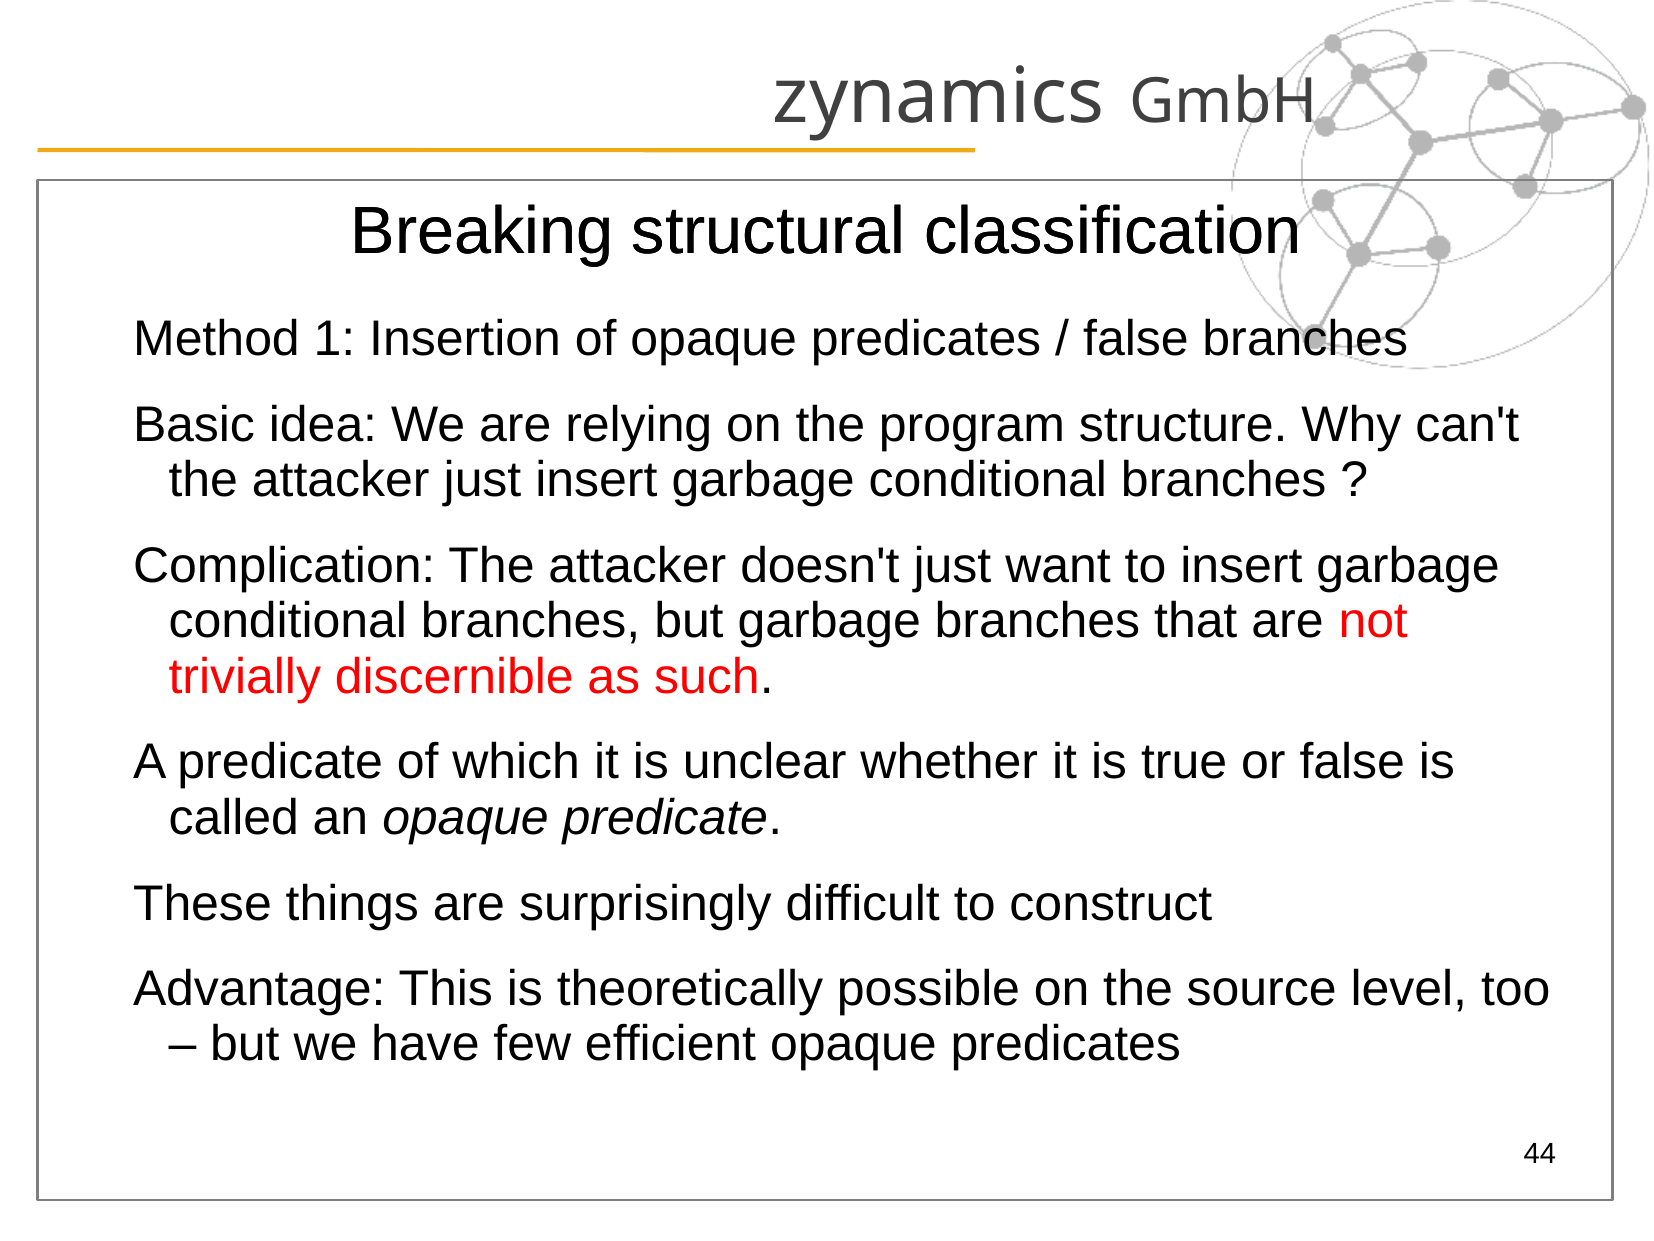

zynamics GmbH
# Breaking structural classification
Breaking structural classification
Method 1: Insertion of opaque predicates / false branches
Basic idea: We are relying on the program structure. Why can't the attacker just insert garbage conditional branches ?
Complication: The attacker doesn't just want to insert garbage conditional branches, but garbage branches that are not trivially discernible as such.
A predicate of which it is unclear whether it is true or false is called an opaque predicate.
These things are surprisingly difficult to construct
Advantage: This is theoretically possible on the source level, too – but we have few efficient opaque predicates